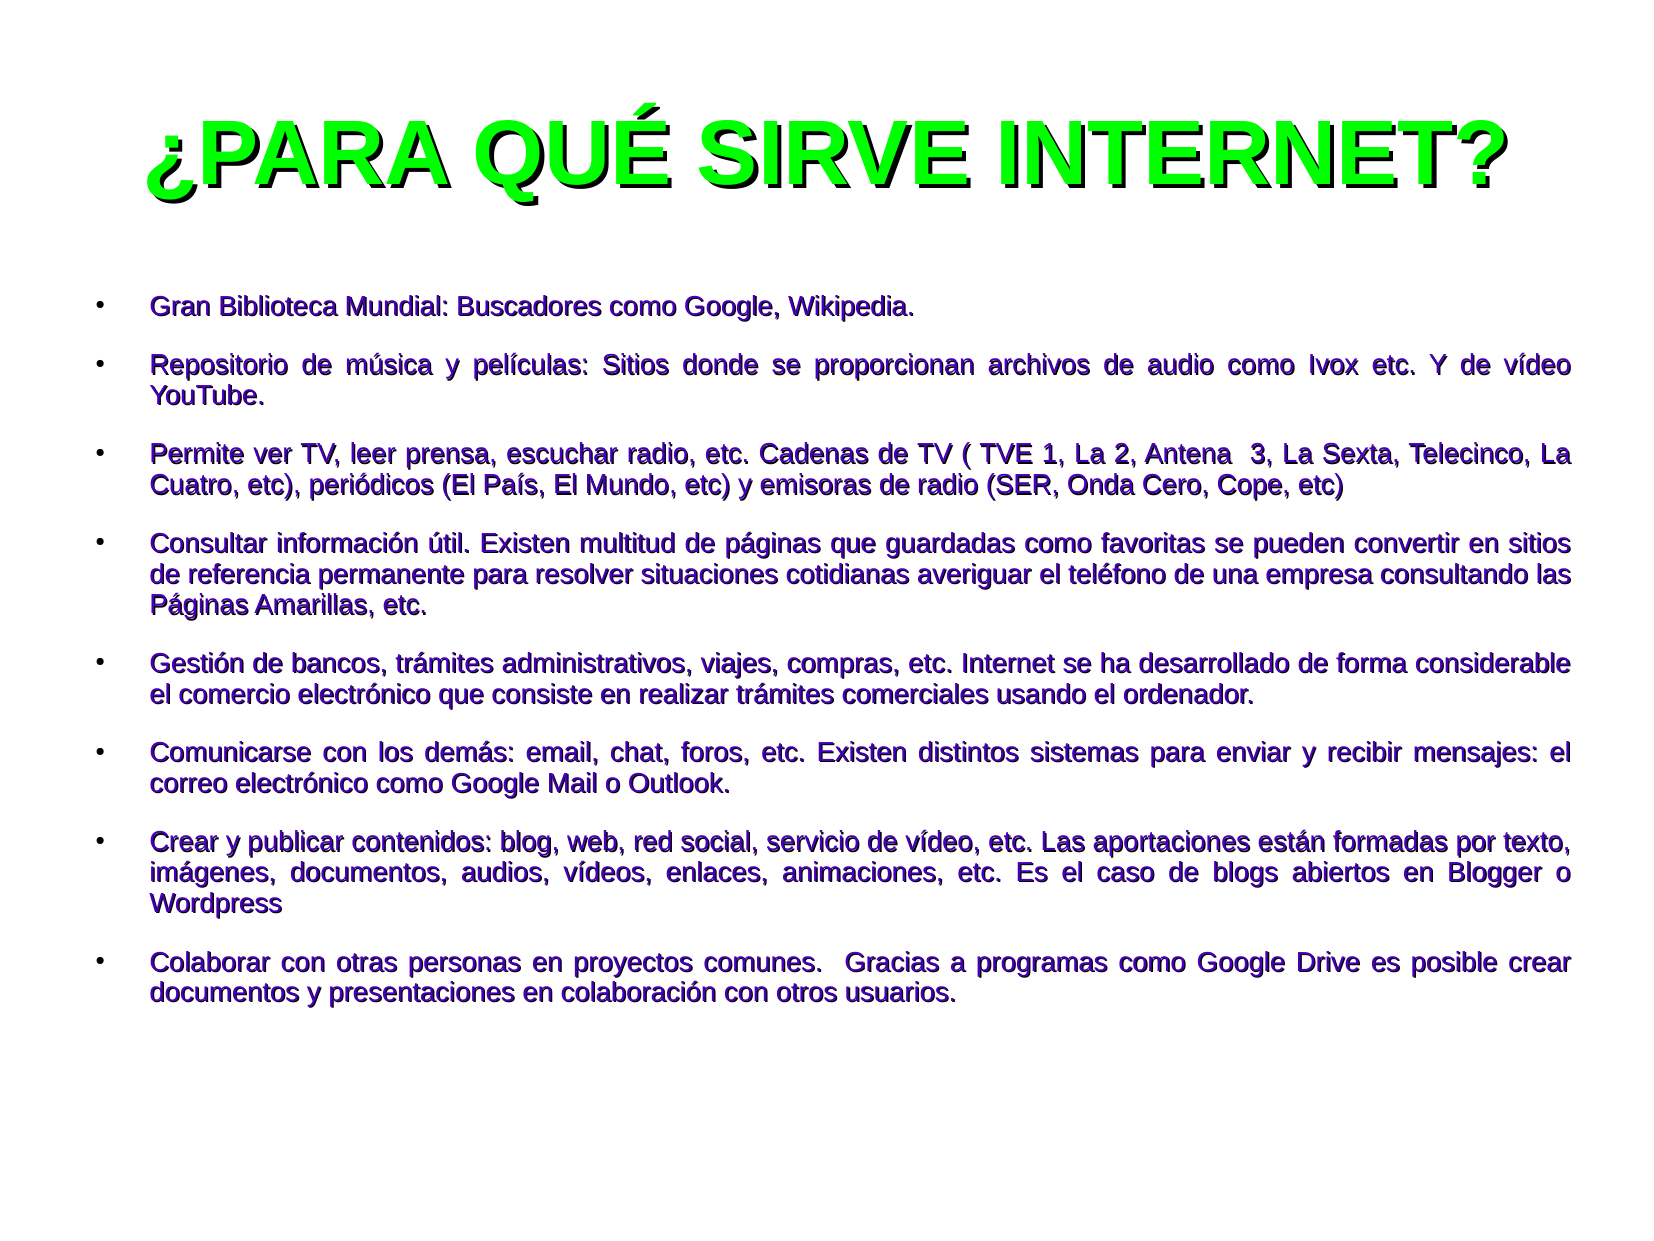

# ¿PARA QUÉ SIRVE INTERNET?
Gran Biblioteca Mundial: Buscadores como Google, Wikipedia.
Repositorio de música y películas: Sitios donde se proporcionan archivos de audio como Ivox etc. Y de vídeo YouTube.
Permite ver TV, leer prensa, escuchar radio, etc. Cadenas de TV ( TVE 1, La 2, Antena 3, La Sexta, Telecinco, La Cuatro, etc), periódicos (El País, El Mundo, etc) y emisoras de radio (SER, Onda Cero, Cope, etc)
Consultar información útil. Existen multitud de páginas que guardadas como favoritas se pueden convertir en sitios de referencia permanente para resolver situaciones cotidianas averiguar el teléfono de una empresa consultando las Páginas Amarillas, etc.
Gestión de bancos, trámites administrativos, viajes, compras, etc. Internet se ha desarrollado de forma considerable el comercio electrónico que consiste en realizar trámites comerciales usando el ordenador.
Comunicarse con los demás: email, chat, foros, etc. Existen distintos sistemas para enviar y recibir mensajes: el correo electrónico como Google Mail o Outlook.
Crear y publicar contenidos: blog, web, red social, servicio de vídeo, etc. Las aportaciones están formadas por texto, imágenes, documentos, audios, vídeos, enlaces, animaciones, etc. Es el caso de blogs abiertos en Blogger o Wordpress
Colaborar con otras personas en proyectos comunes. Gracias a programas como Google Drive es posible crear documentos y presentaciones en colaboración con otros usuarios.